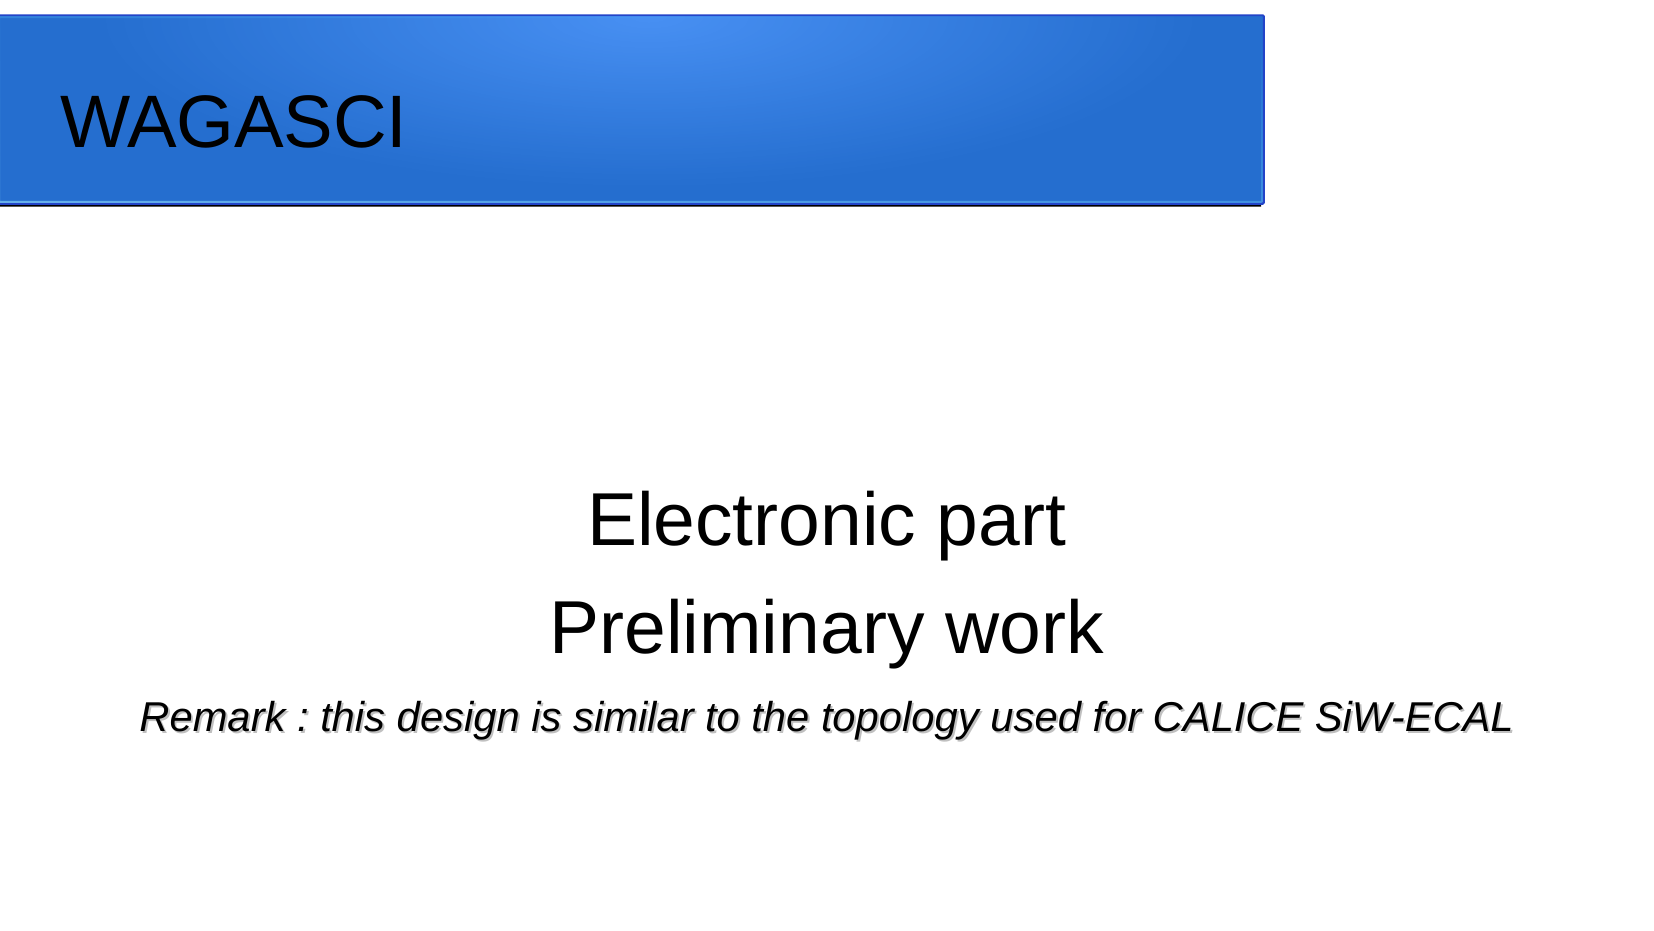

# WAGASCI
Electronic part
Preliminary work
Remark : this design is similar to the topology used for CALICE SiW-ECAL